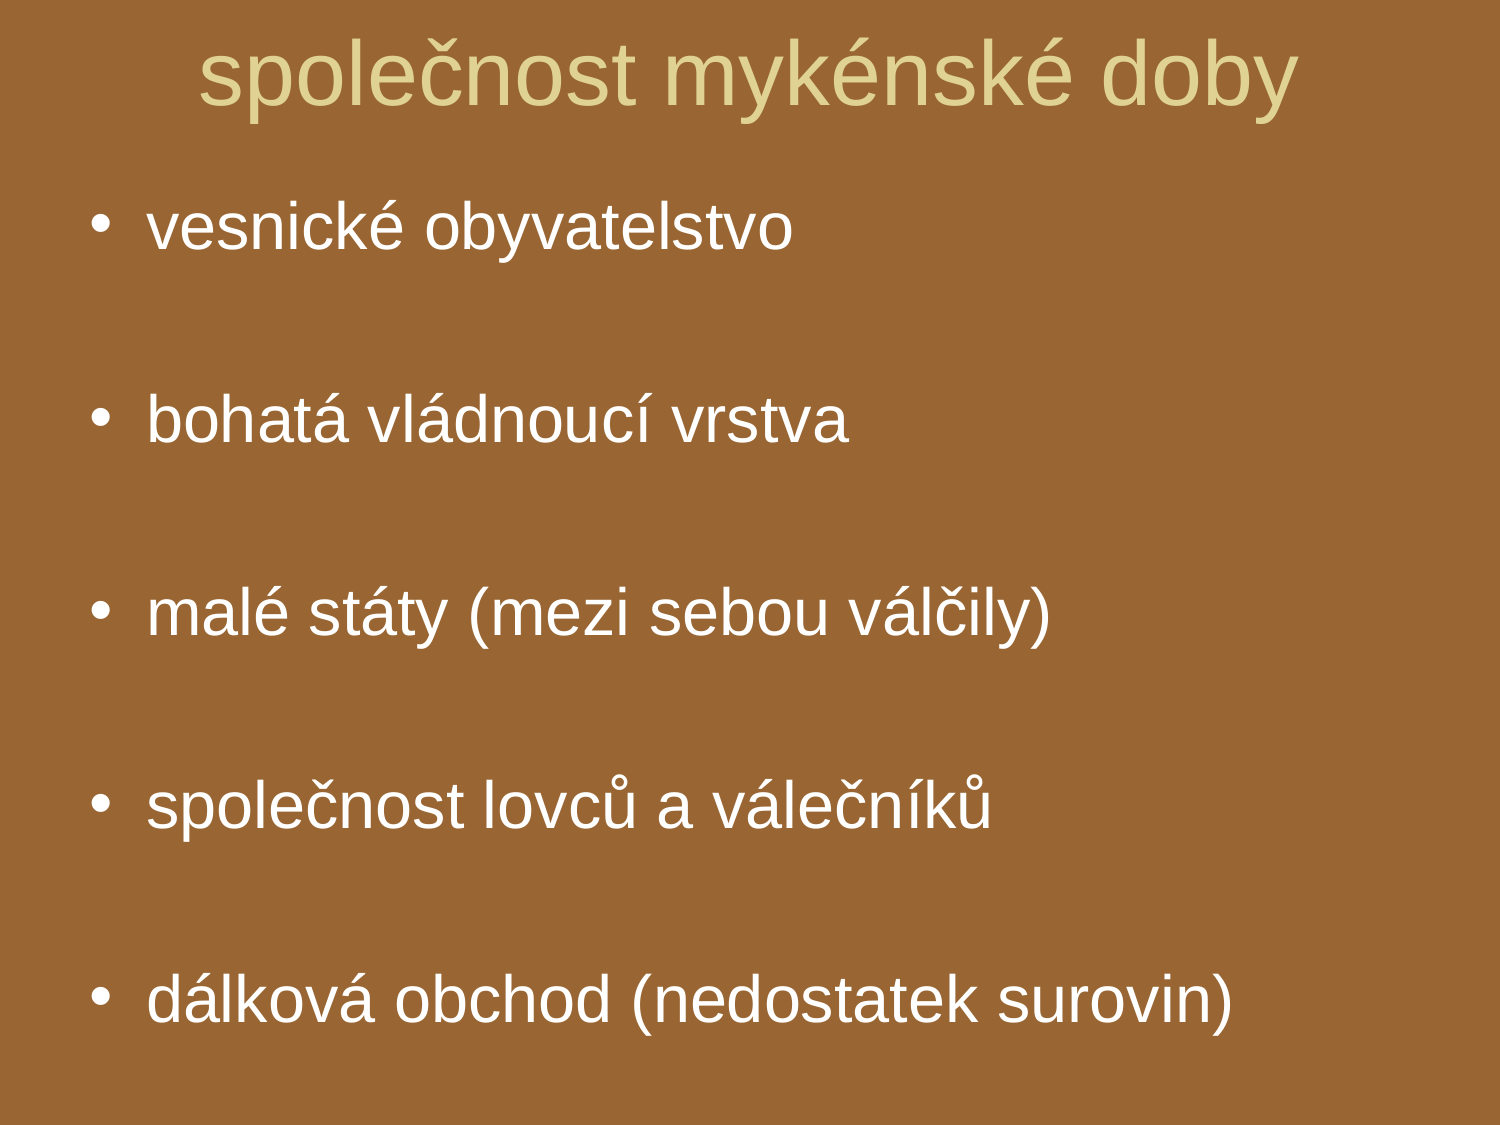

# společnost mykénské doby
vesnické obyvatelstvo
bohatá vládnoucí vrstva
malé státy (mezi sebou válčily)
společnost lovců a válečníků
dálková obchod (nedostatek surovin)